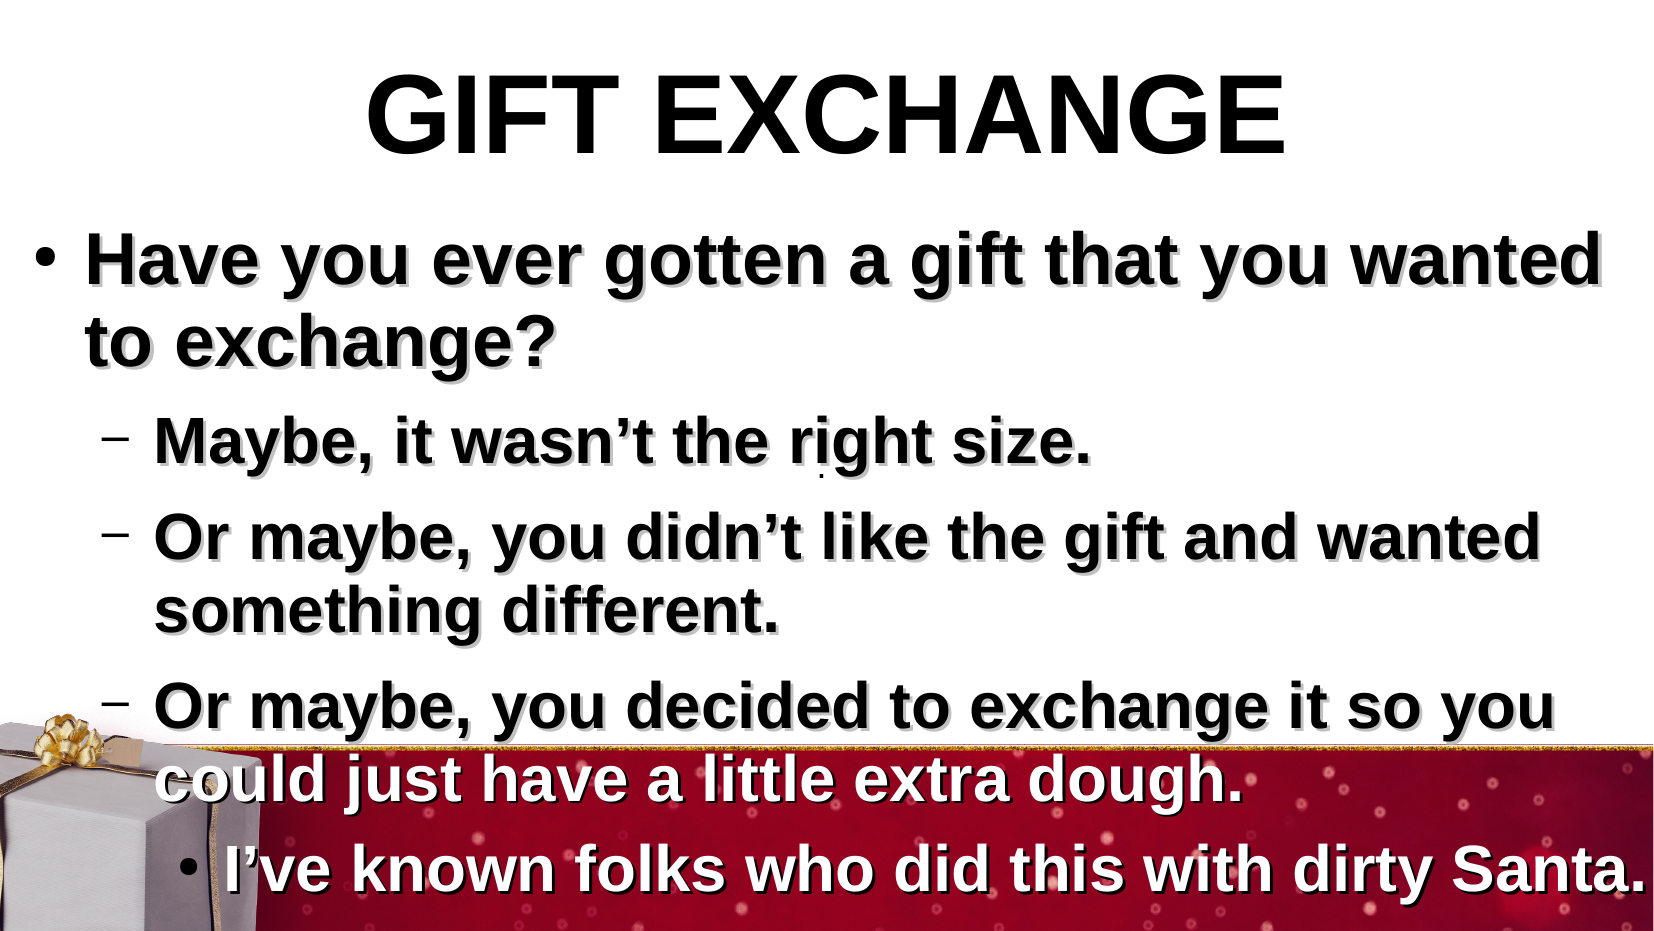

.
# GIFT EXCHANGE
Have you ever gotten a gift that you wanted to exchange?
Maybe, it wasn’t the right size.
Or maybe, you didn’t like the gift and wanted something different.
Or maybe, you decided to exchange it so you could just have a little extra dough.
I’ve known folks who did this with dirty Santa.